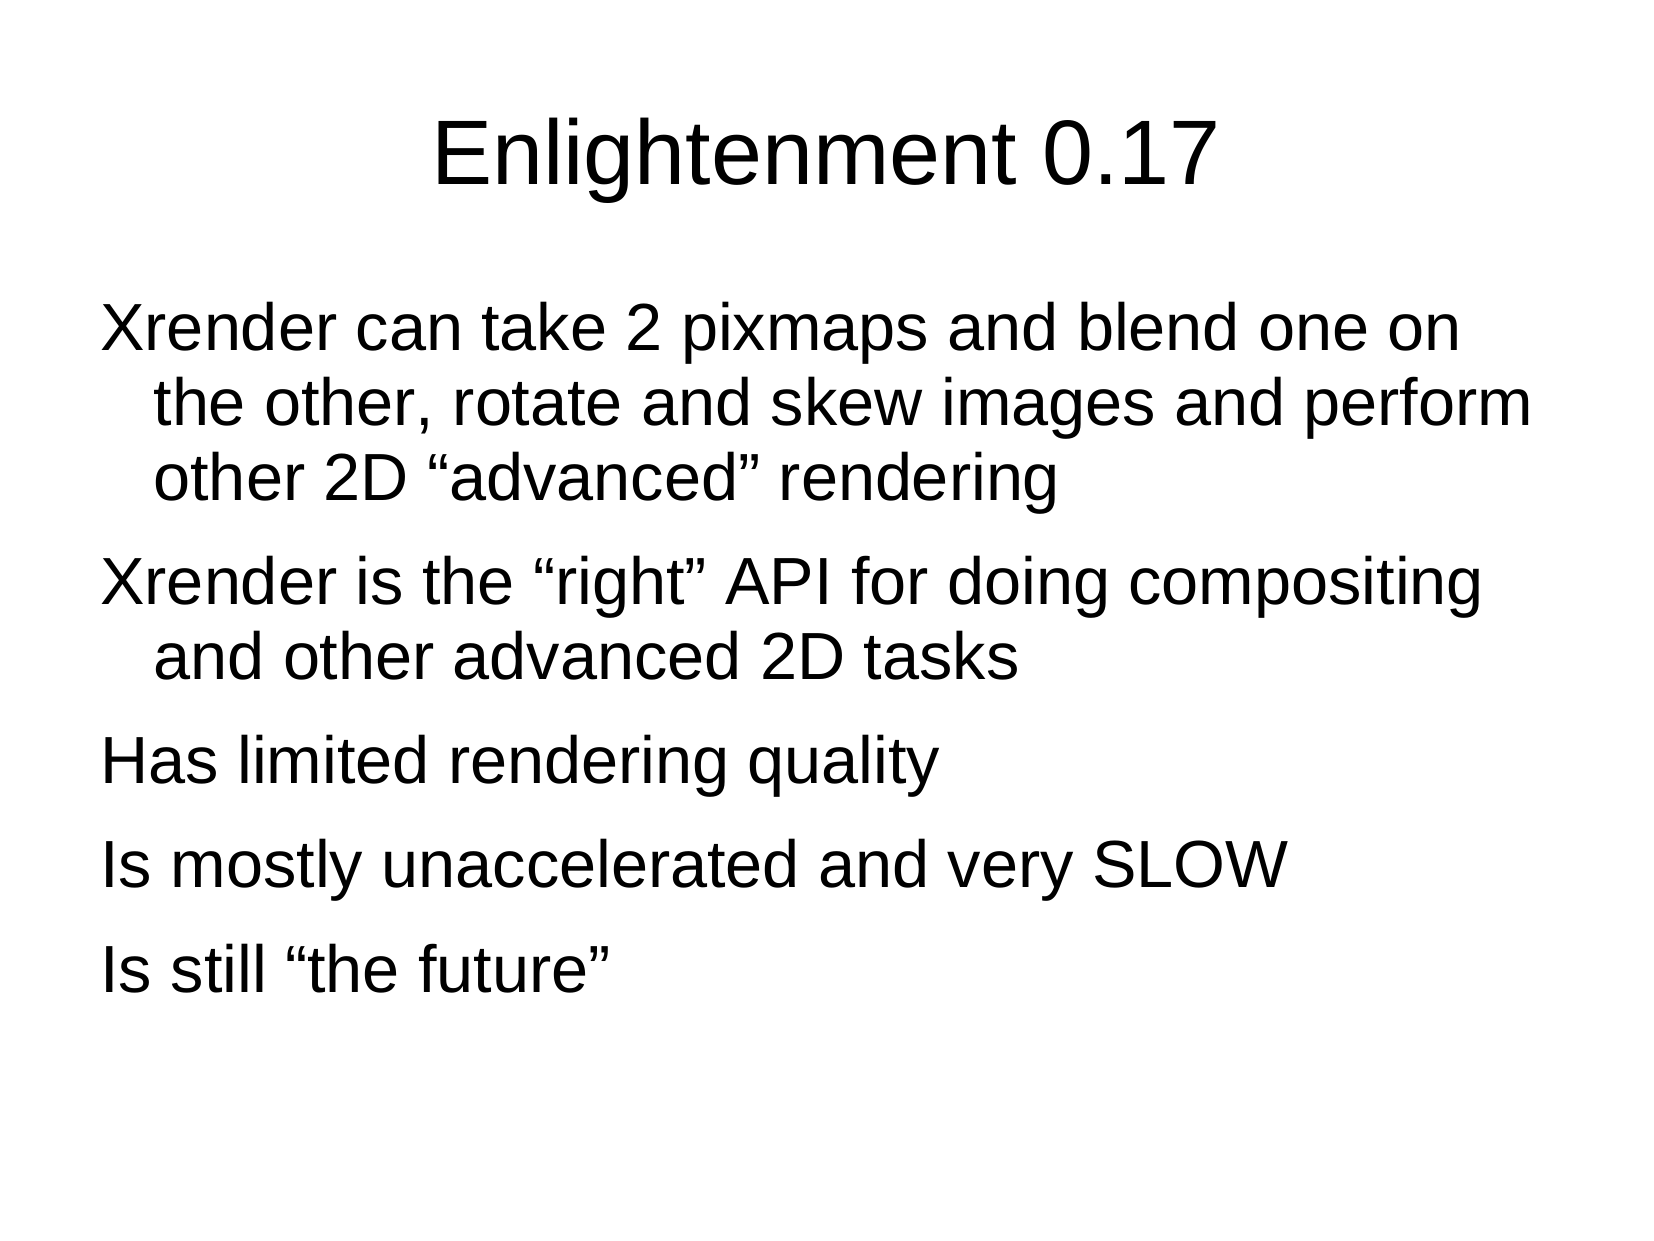

# Enlightenment 0.17
Xrender can take 2 pixmaps and blend one on the other, rotate and skew images and perform other 2D “advanced” rendering
Xrender is the “right” API for doing compositing and other advanced 2D tasks
Has limited rendering quality
Is mostly unaccelerated and very SLOW
Is still “the future”